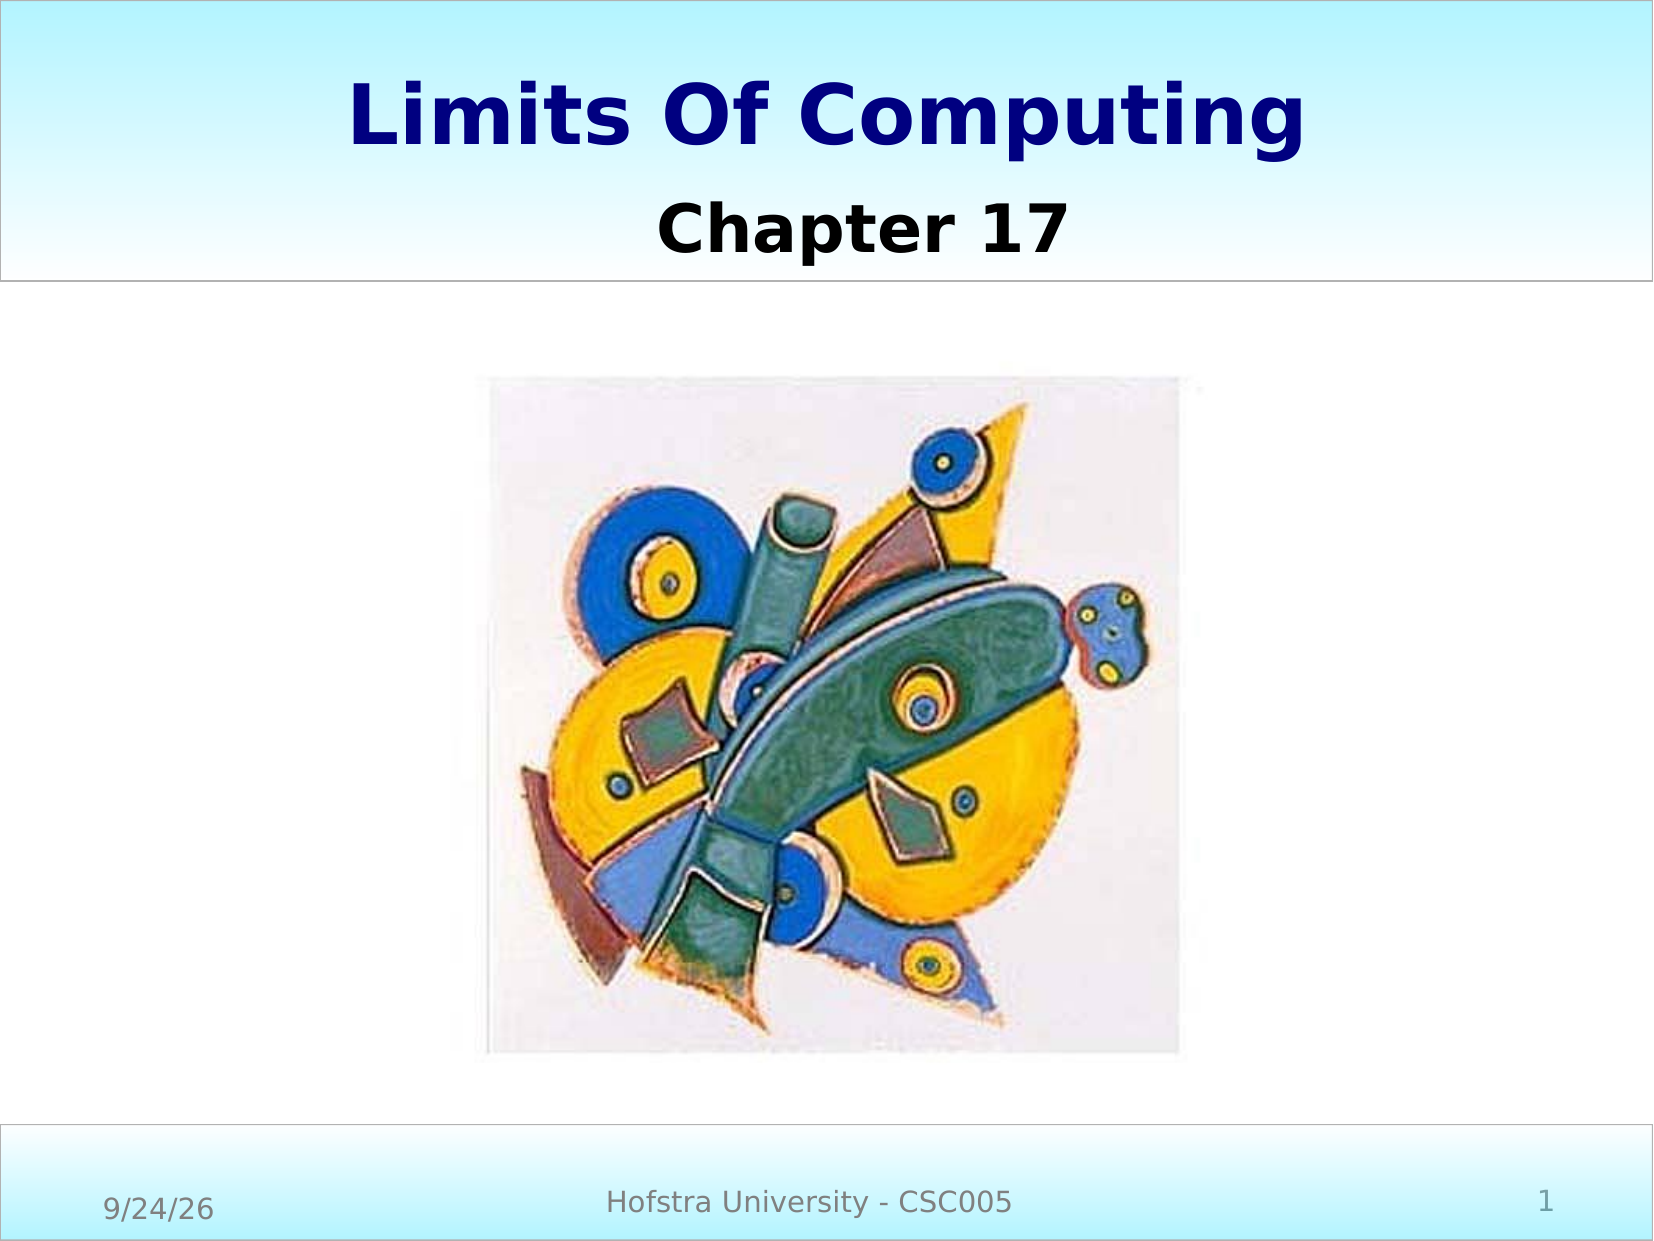

# Limits Of Computing
Chapter 17
1
Hofstra University - CSC005